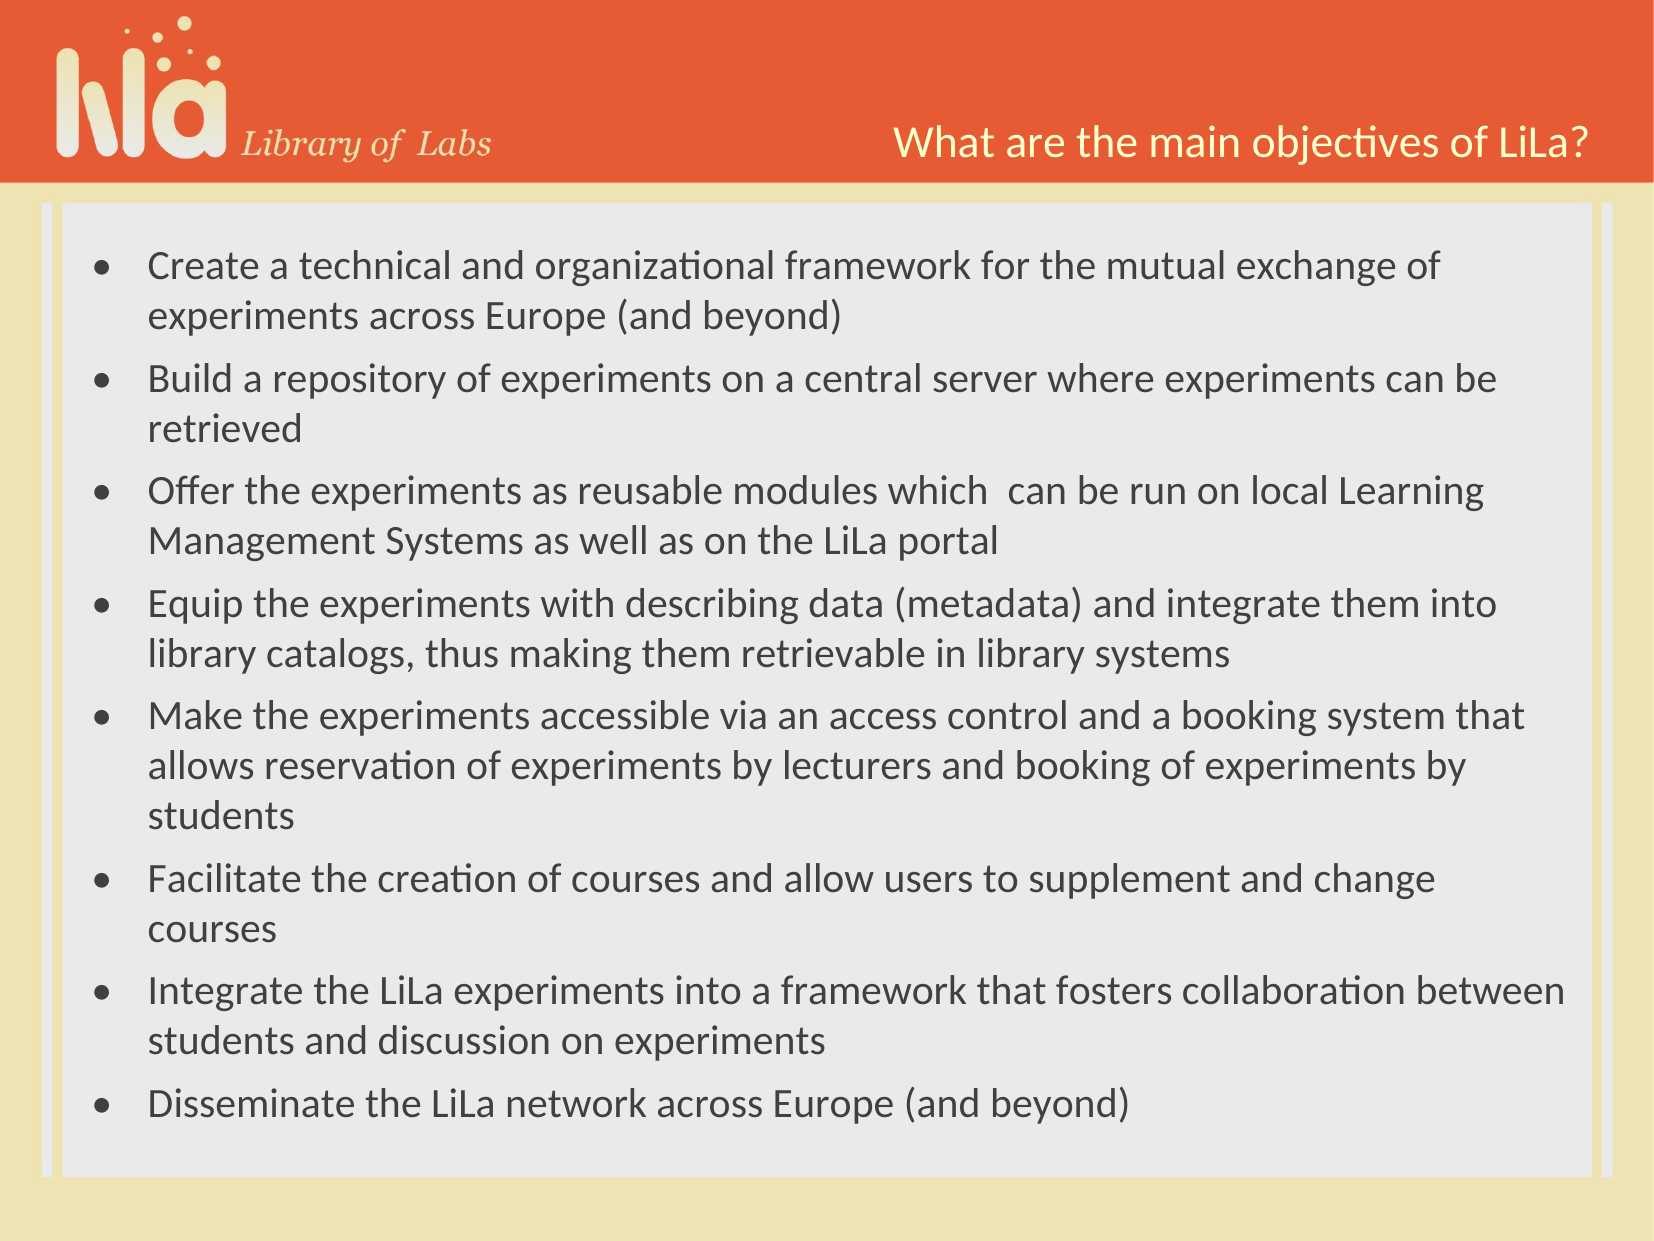

# What are the main objectives of LiLa?
•	Create a technical and organizational framework for the mutual exchange of experiments across Europe (and beyond)
•	Build a repository of experiments on a central server where experiments can be retrieved
•	Offer the experiments as reusable modules which can be run on local Learning Management Systems as well as on the LiLa portal
•	Equip the experiments with describing data (metadata) and integrate them into library catalogs, thus making them retrievable in library systems
•	Make the experiments accessible via an access control and a booking system that allows reservation of experiments by lecturers and booking of experiments by students
•	Facilitate the creation of courses and allow users to supplement and change courses
•	Integrate the LiLa experiments into a framework that fosters collaboration between students and discussion on experiments
•	Disseminate the LiLa network across Europe (and beyond)